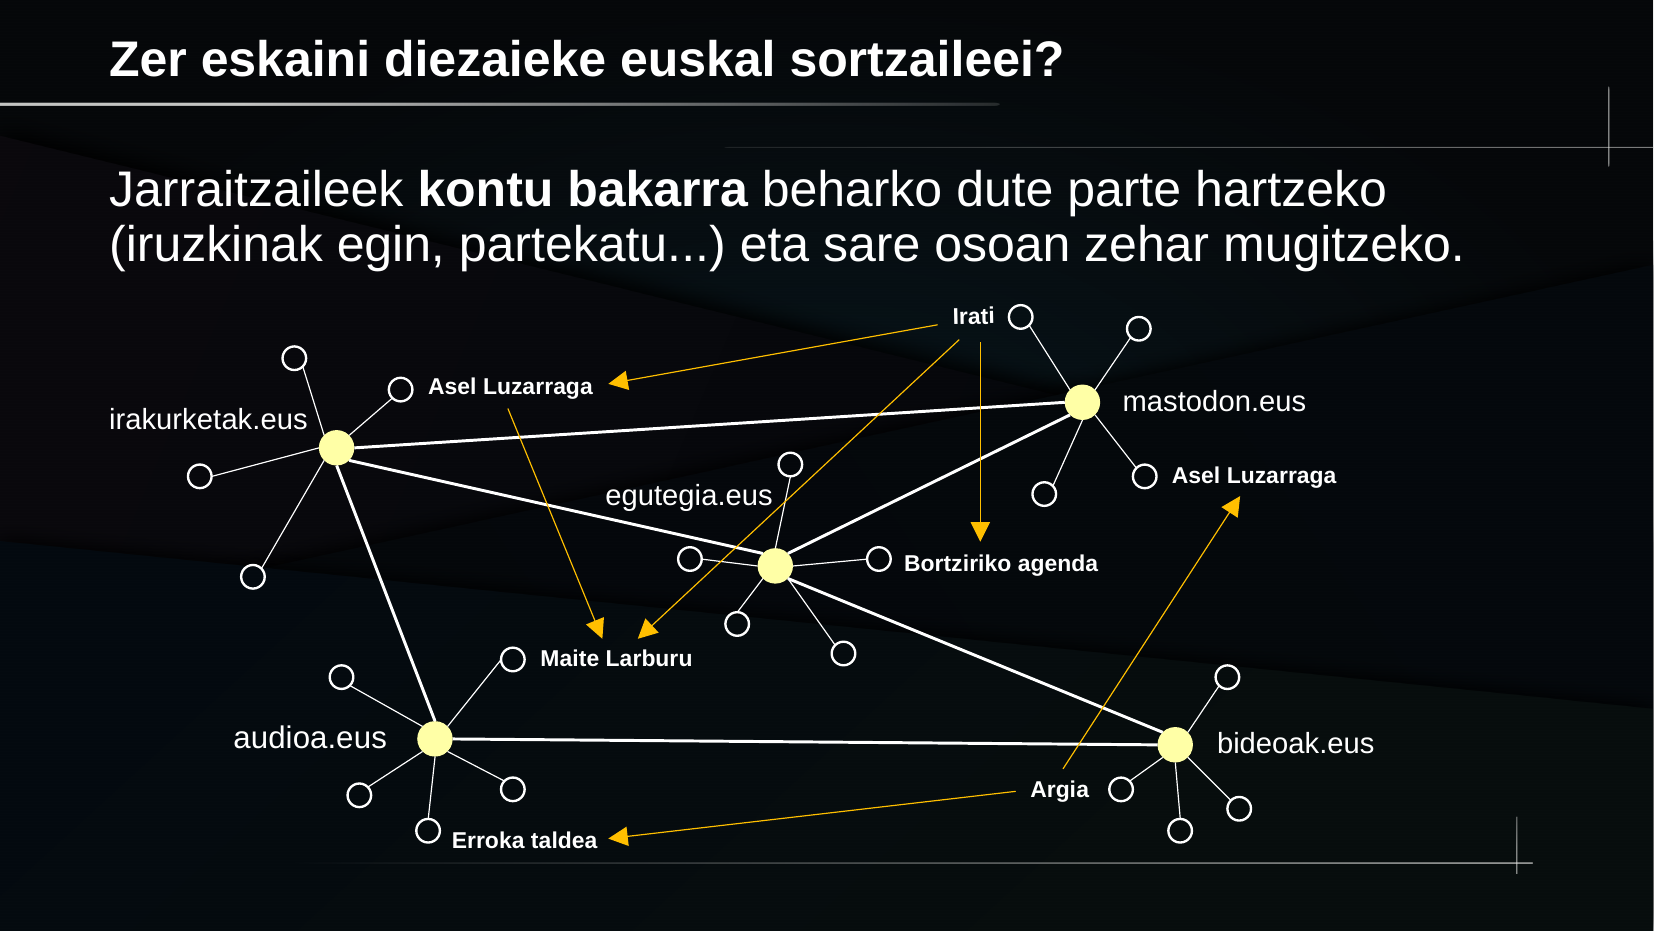

Zer eskaini diezaieke euskal sortzaileei?
Jarraitzaileek kontu bakarra beharko dute parte hartzeko (iruzkinak egin, partekatu...) eta sare osoan zehar mugitzeko.
Irati
Asel Luzarraga
mastodon.eus
irakurketak.eus
Asel Luzarraga
egutegia.eus
Bortziriko agenda
Maite Larburu
audioa.eus
bideoak.eus
Argia
Erroka taldea